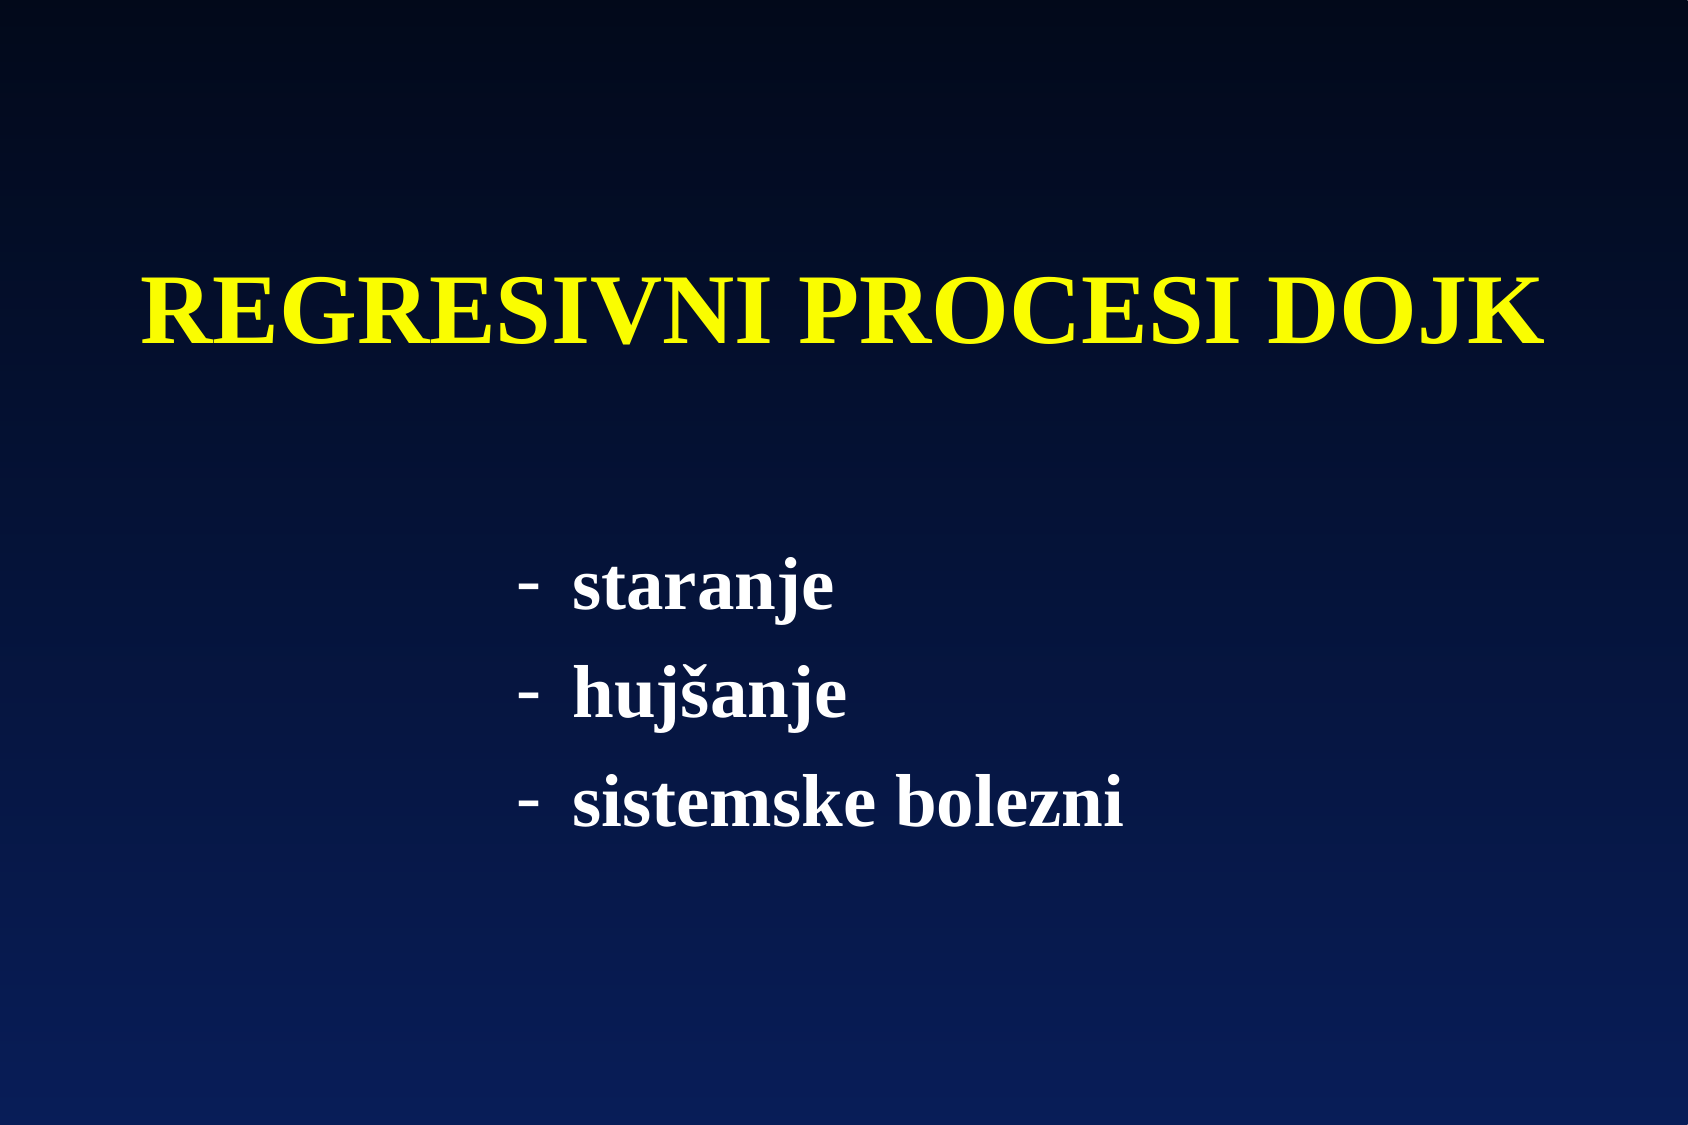

# REGRESIVNI PROCESI DOJK
staranje
hujšanje
sistemske bolezni